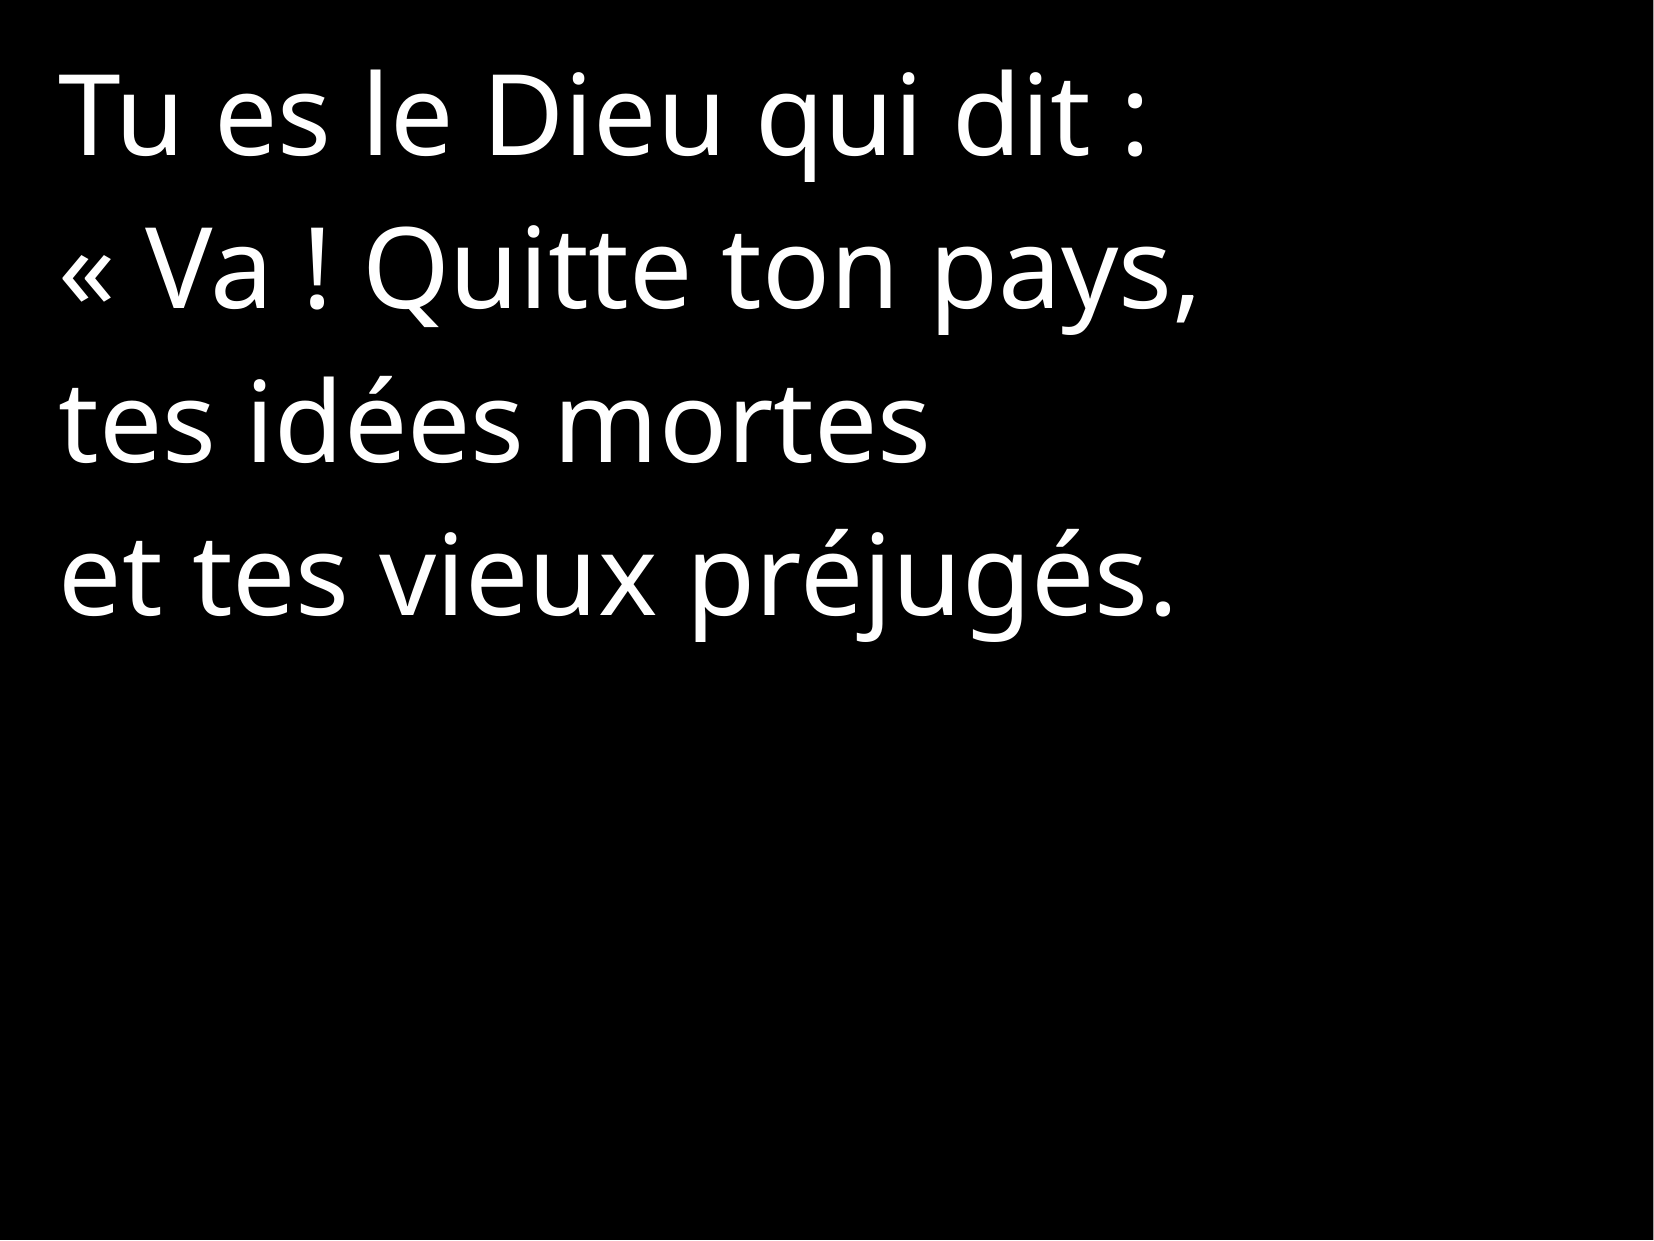

# Tu es le Dieu qui dit :
« Va ! Quitte ton pays,
tes idées mortes
et tes vieux préjugés.